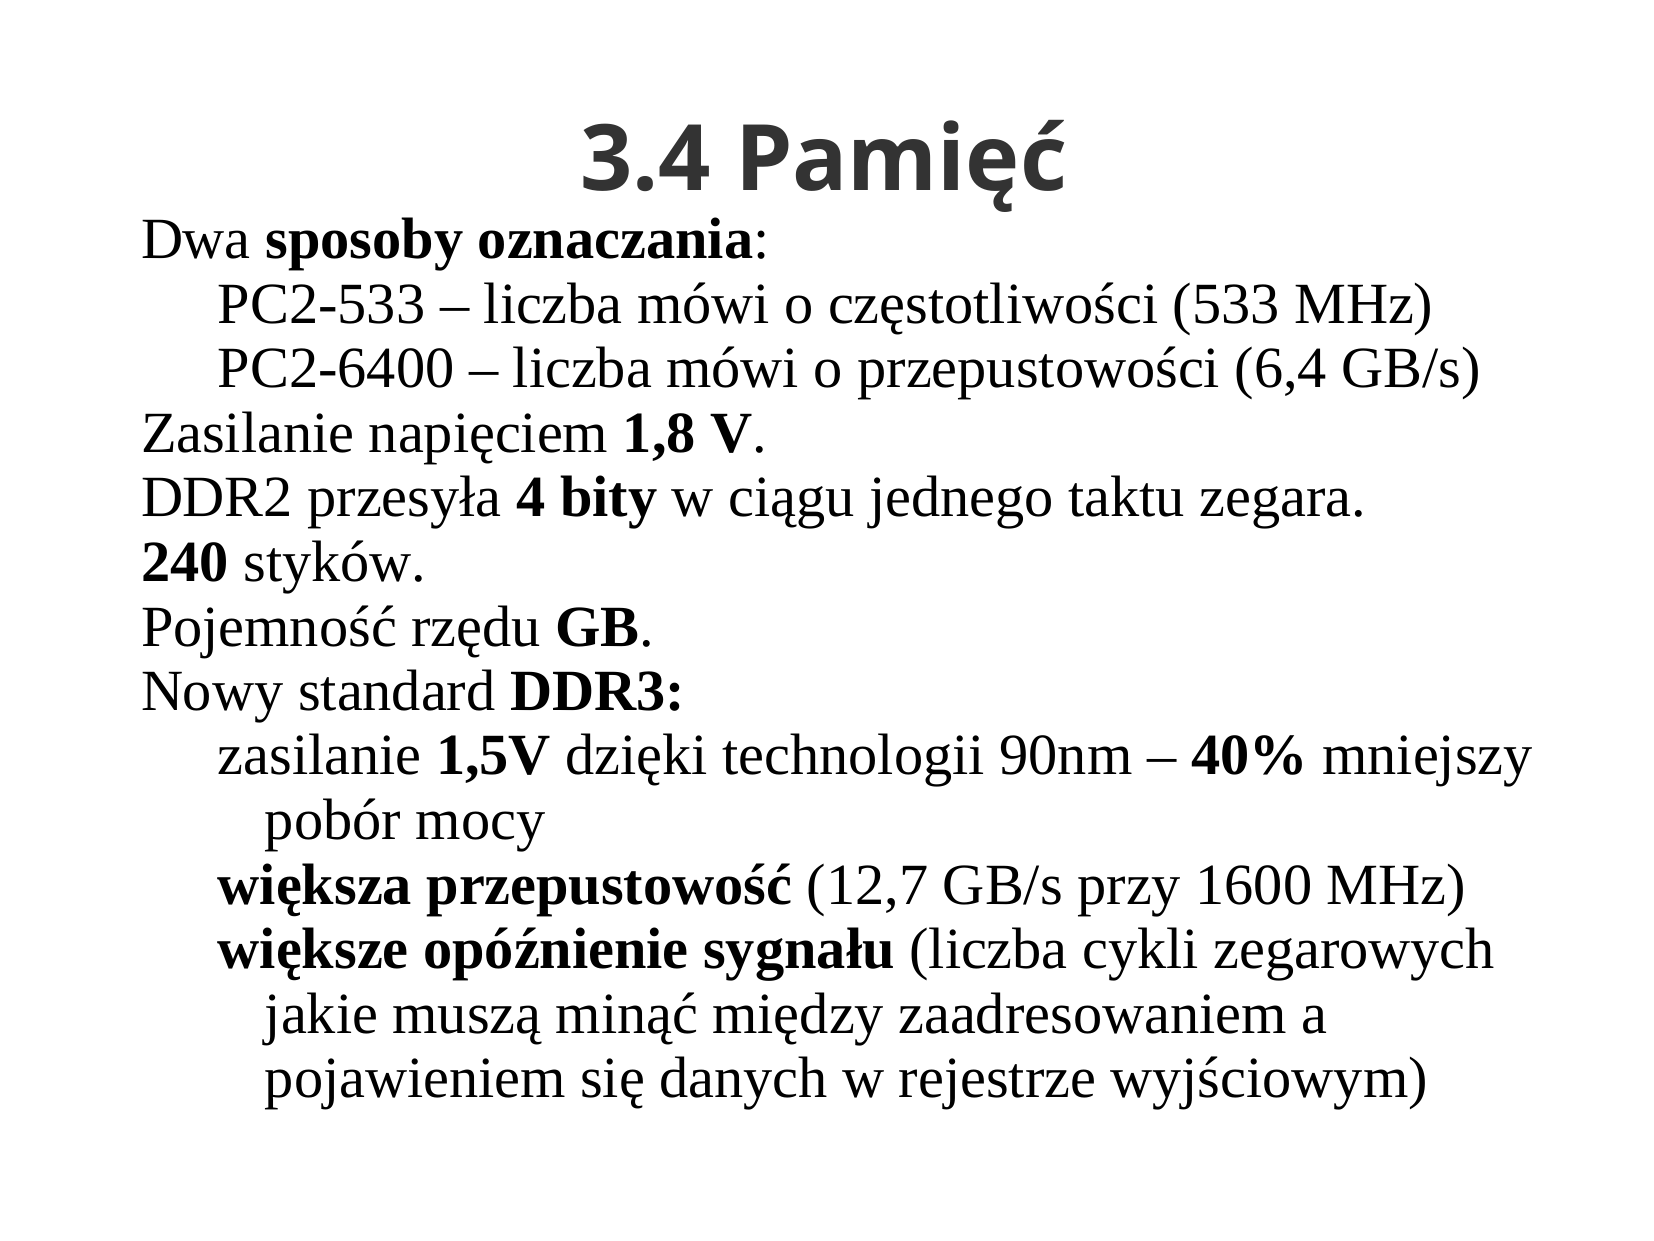

# 3.4 Pamięć
Dwa sposoby oznaczania:
PC2-533 – liczba mówi o częstotliwości (533 MHz)
PC2-6400 – liczba mówi o przepustowości (6,4 GB/s)
Zasilanie napięciem 1,8 V.
DDR2 przesyła 4 bity w ciągu jednego taktu zegara.
240 styków.
Pojemność rzędu GB.
Nowy standard DDR3:
zasilanie 1,5V dzięki technologii 90nm – 40% mniejszy pobór mocy
większa przepustowość (12,7 GB/s przy 1600 MHz)
większe opóźnienie sygnału (liczba cykli zegarowych jakie muszą minąć między zaadresowaniem a pojawieniem się danych w rejestrze wyjściowym)